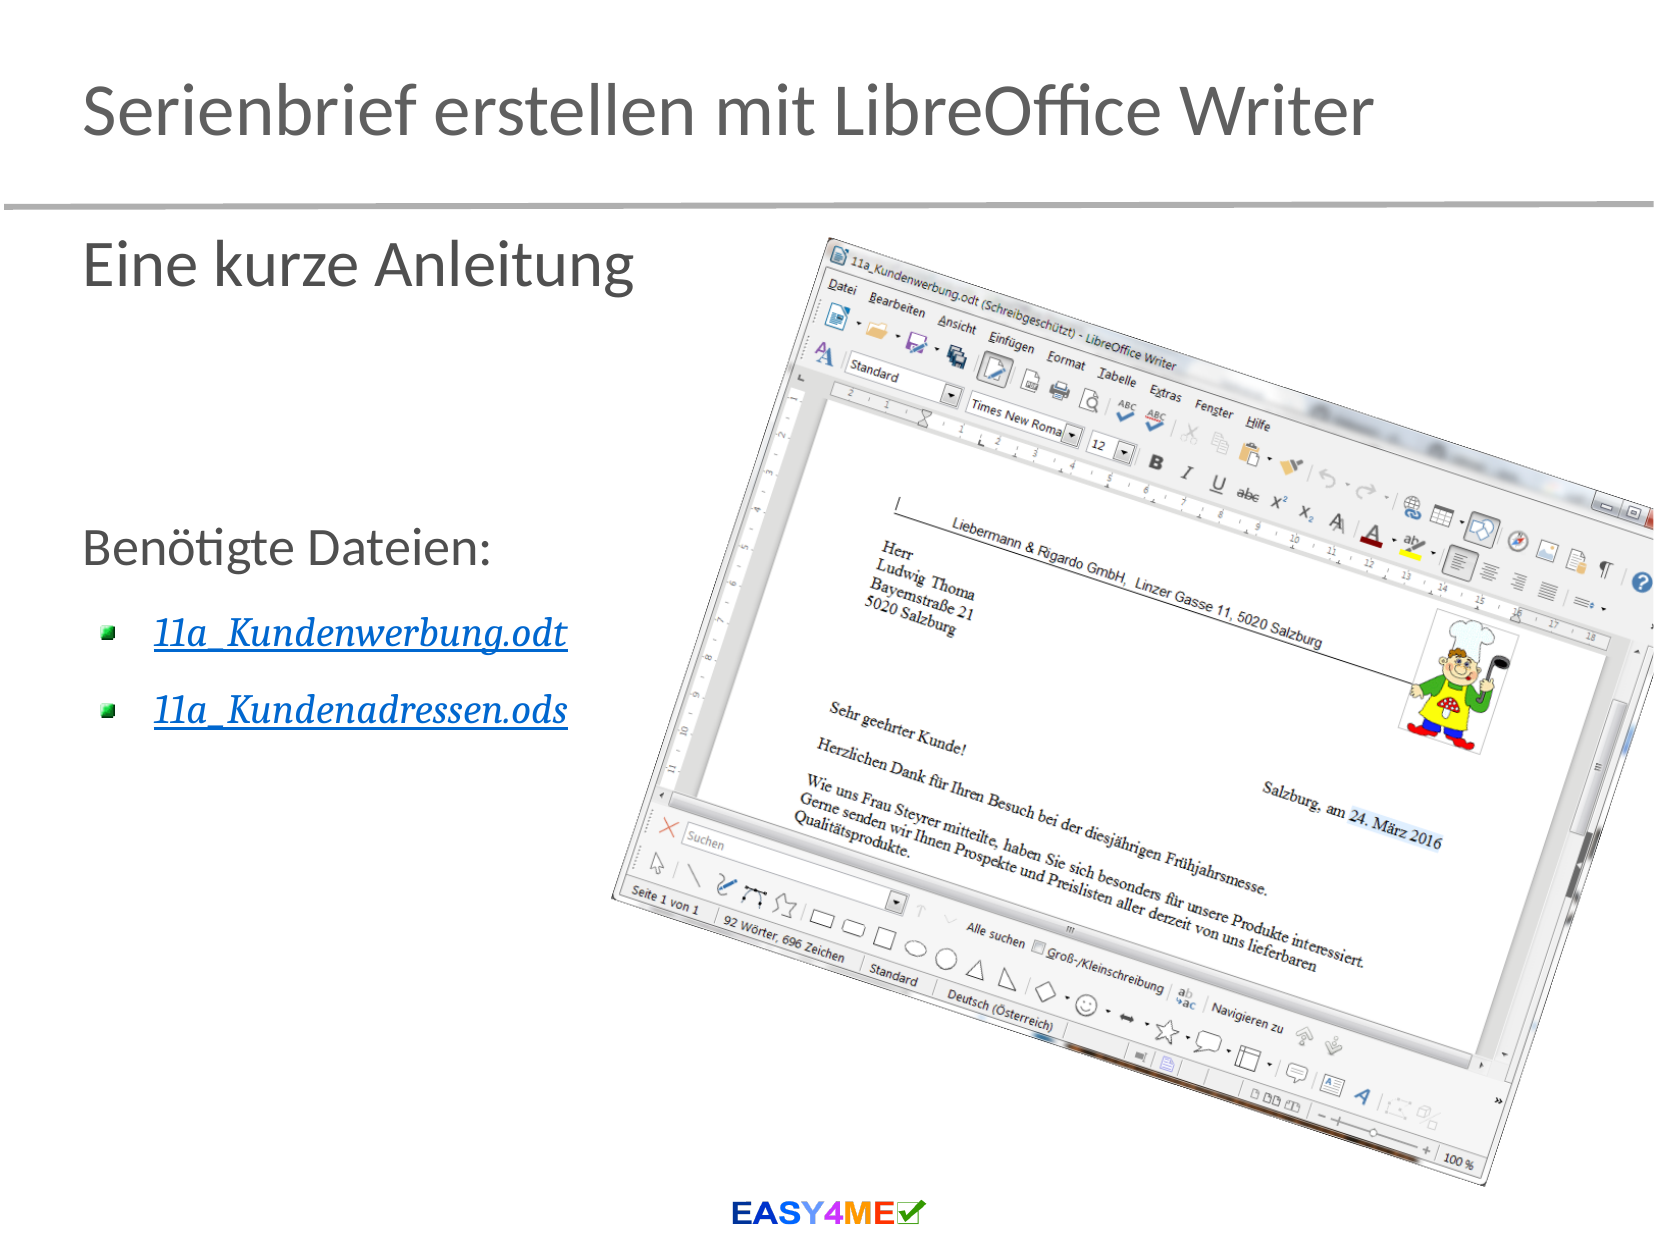

# Serienbrief erstellen mit LibreOffice Writer
Eine kurze Anleitung
Benötigte Dateien:
11a_Kundenwerbung.odt
11a_Kundenadressen.ods